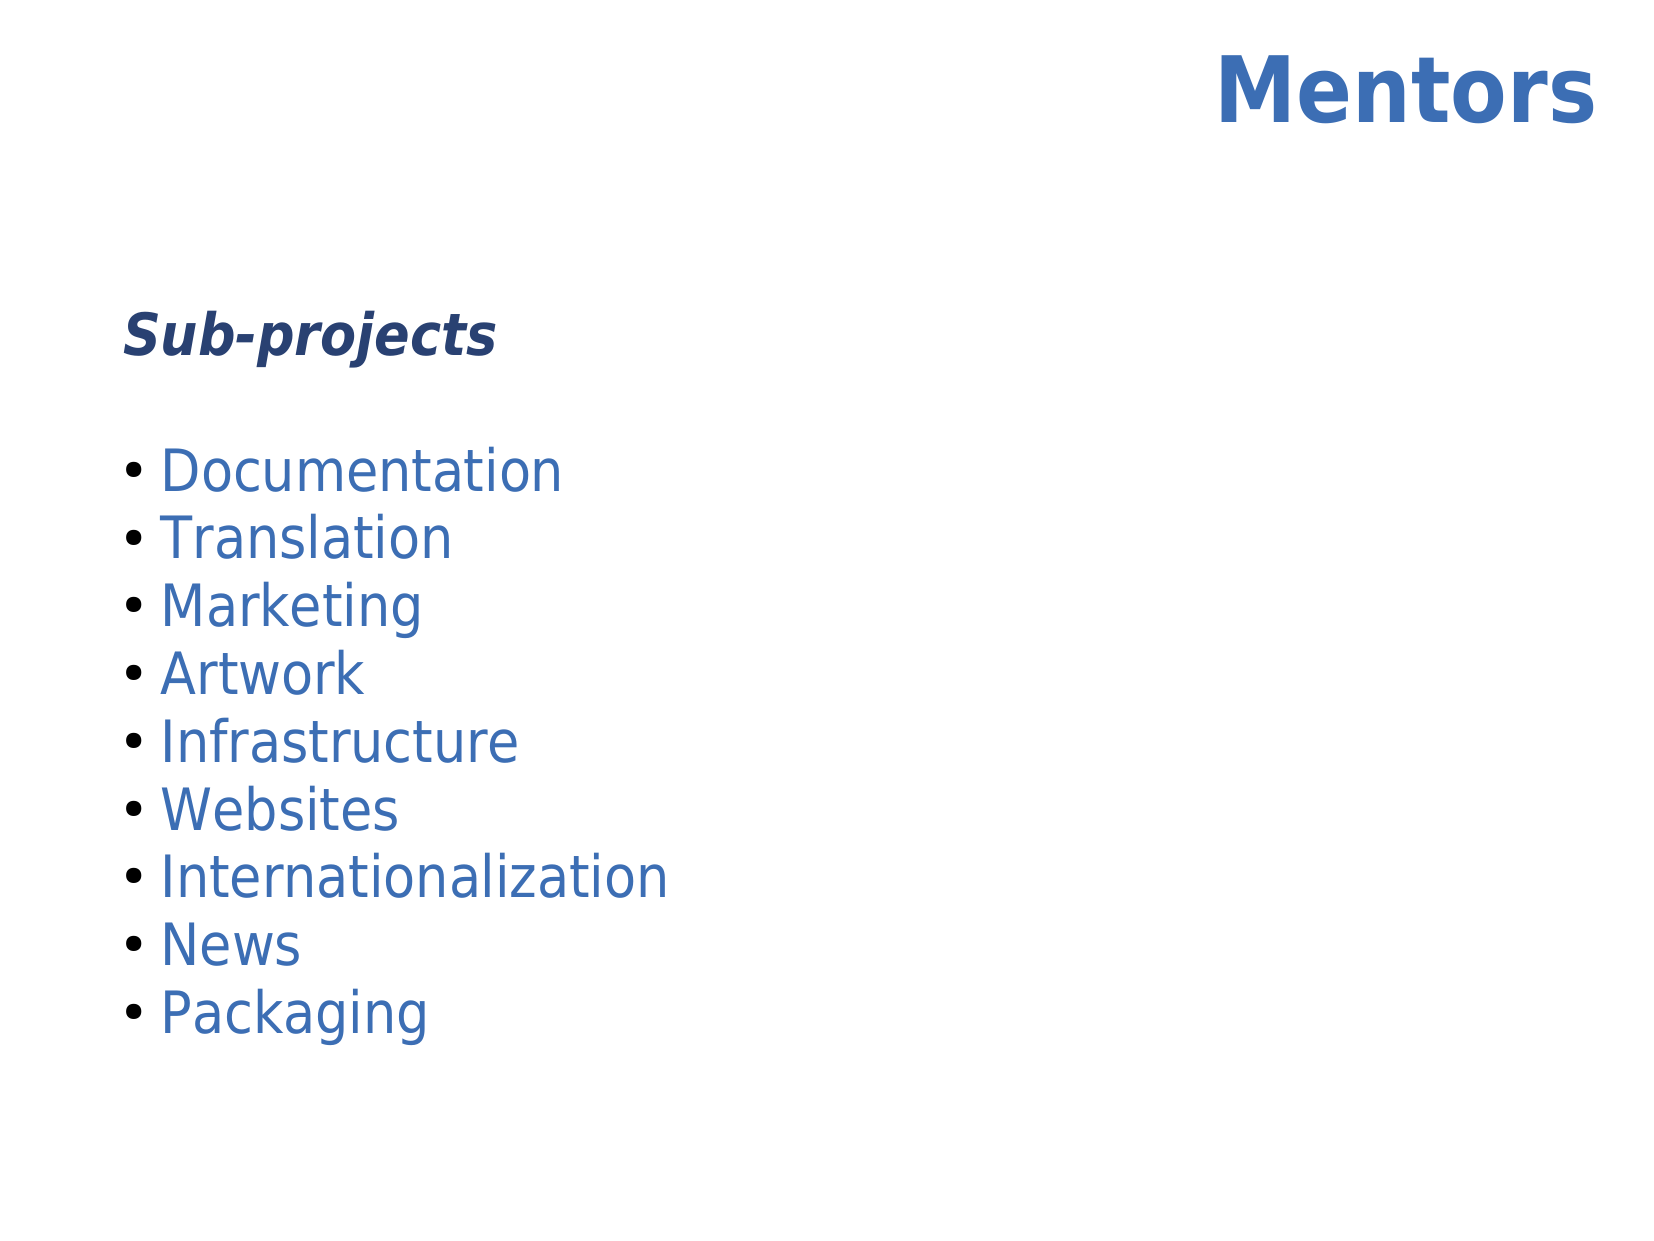

Mentors
Sub-projects
 Documentation
 Translation
 Marketing
 Artwork
 Infrastructure
 Websites
 Internationalization
 News
 Packaging